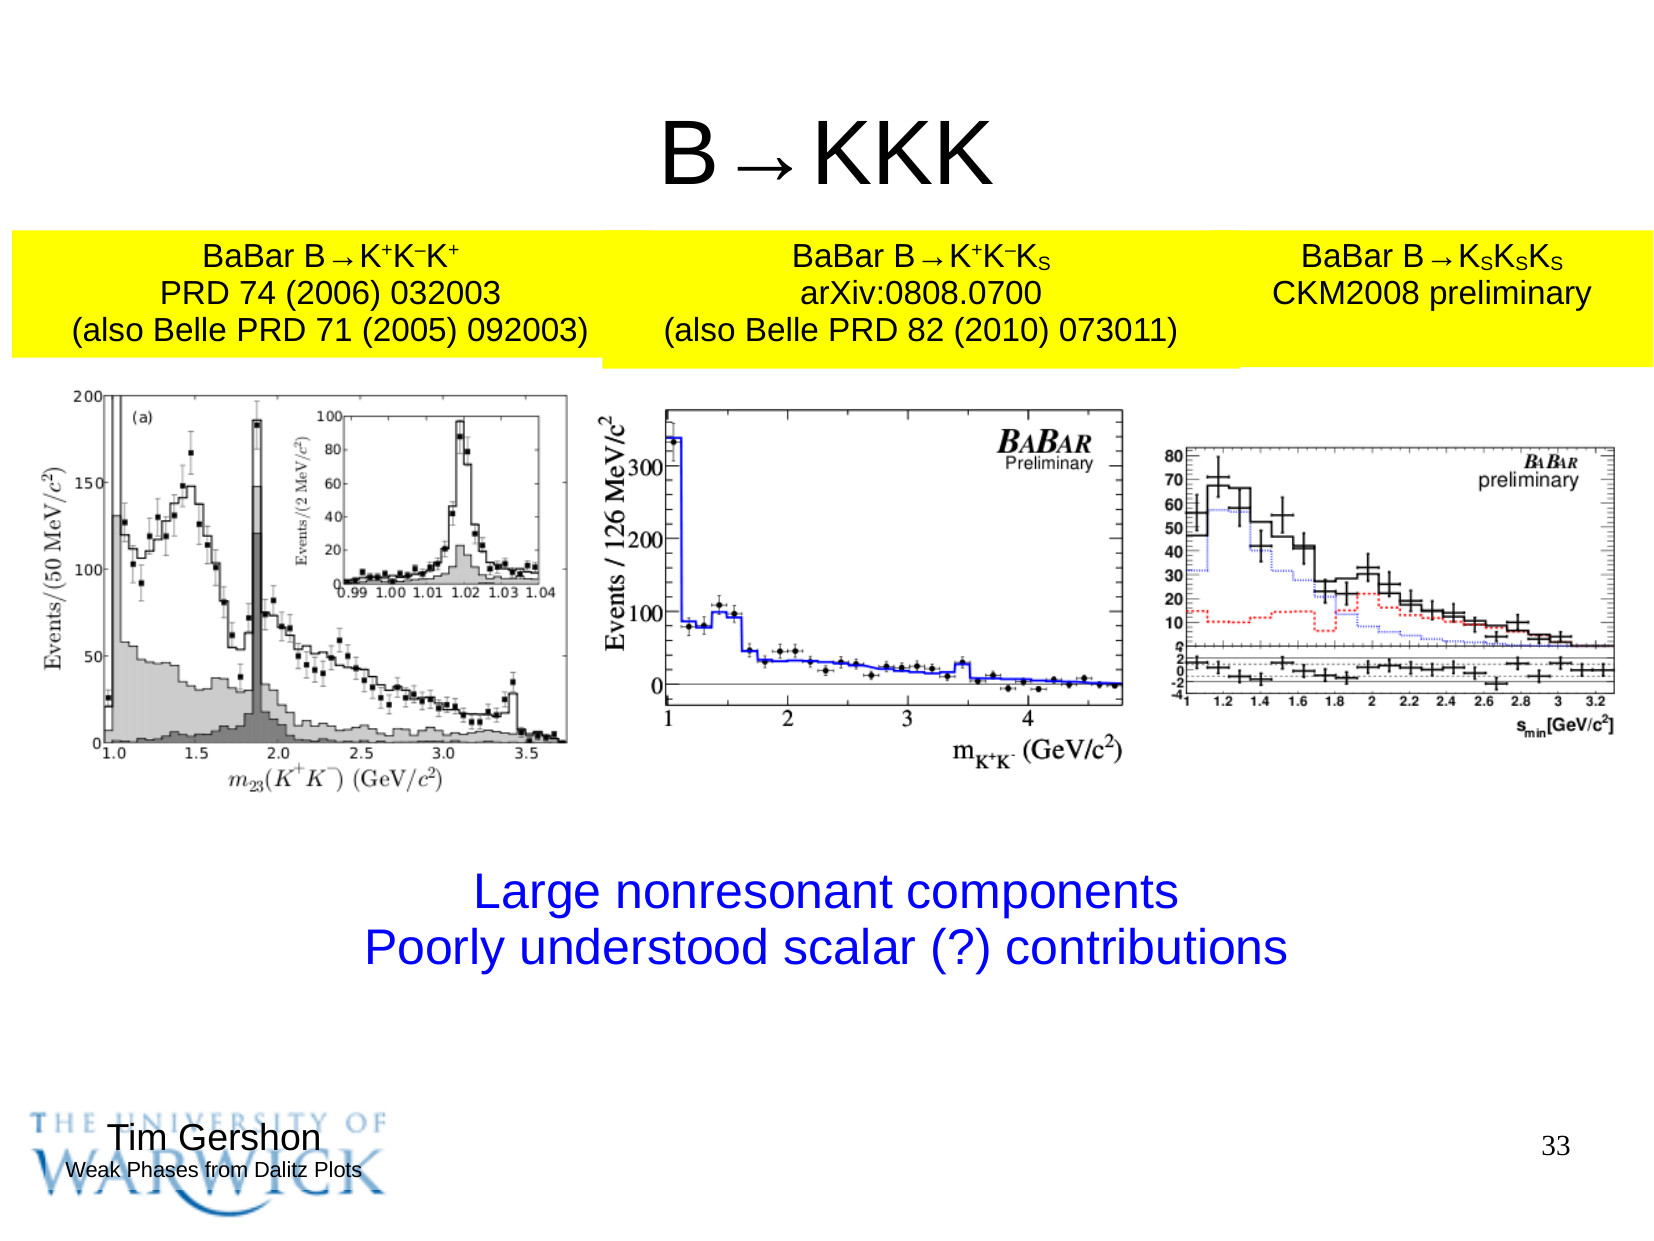

# B→KKK
BaBar B→K+K–K+
PRD 74 (2006) 032003
(also Belle PRD 71 (2005) 092003)
BaBar B→K+K–KS
arXiv:0808.0700
(also Belle PRD 82 (2010) 073011)
BaBar B→KSKSKS
CKM2008 preliminary
Large nonresonant components
Poorly understood scalar (?) contributions
Tim Gershon
Weak Phases from Dalitz Plots
33